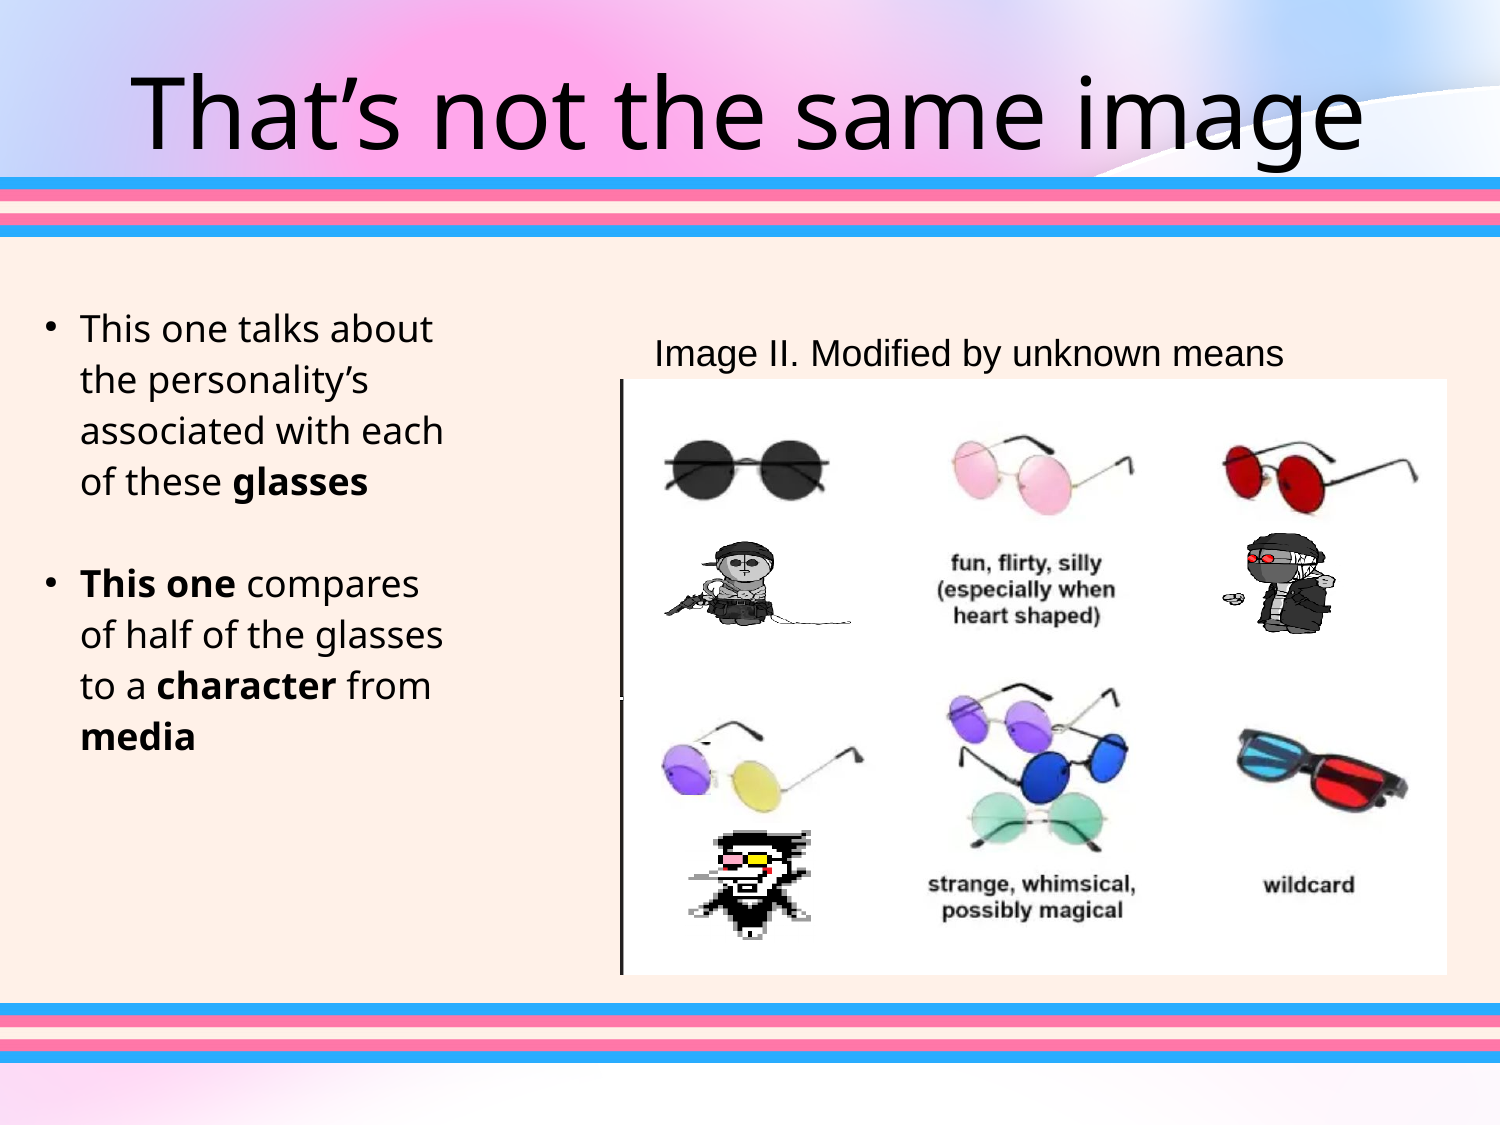

# That’s not the same image
This one talks about the personality’s associated with each of these glasses
This one compares of half of the glasses to a character from media
Image II. Modified by unknown means